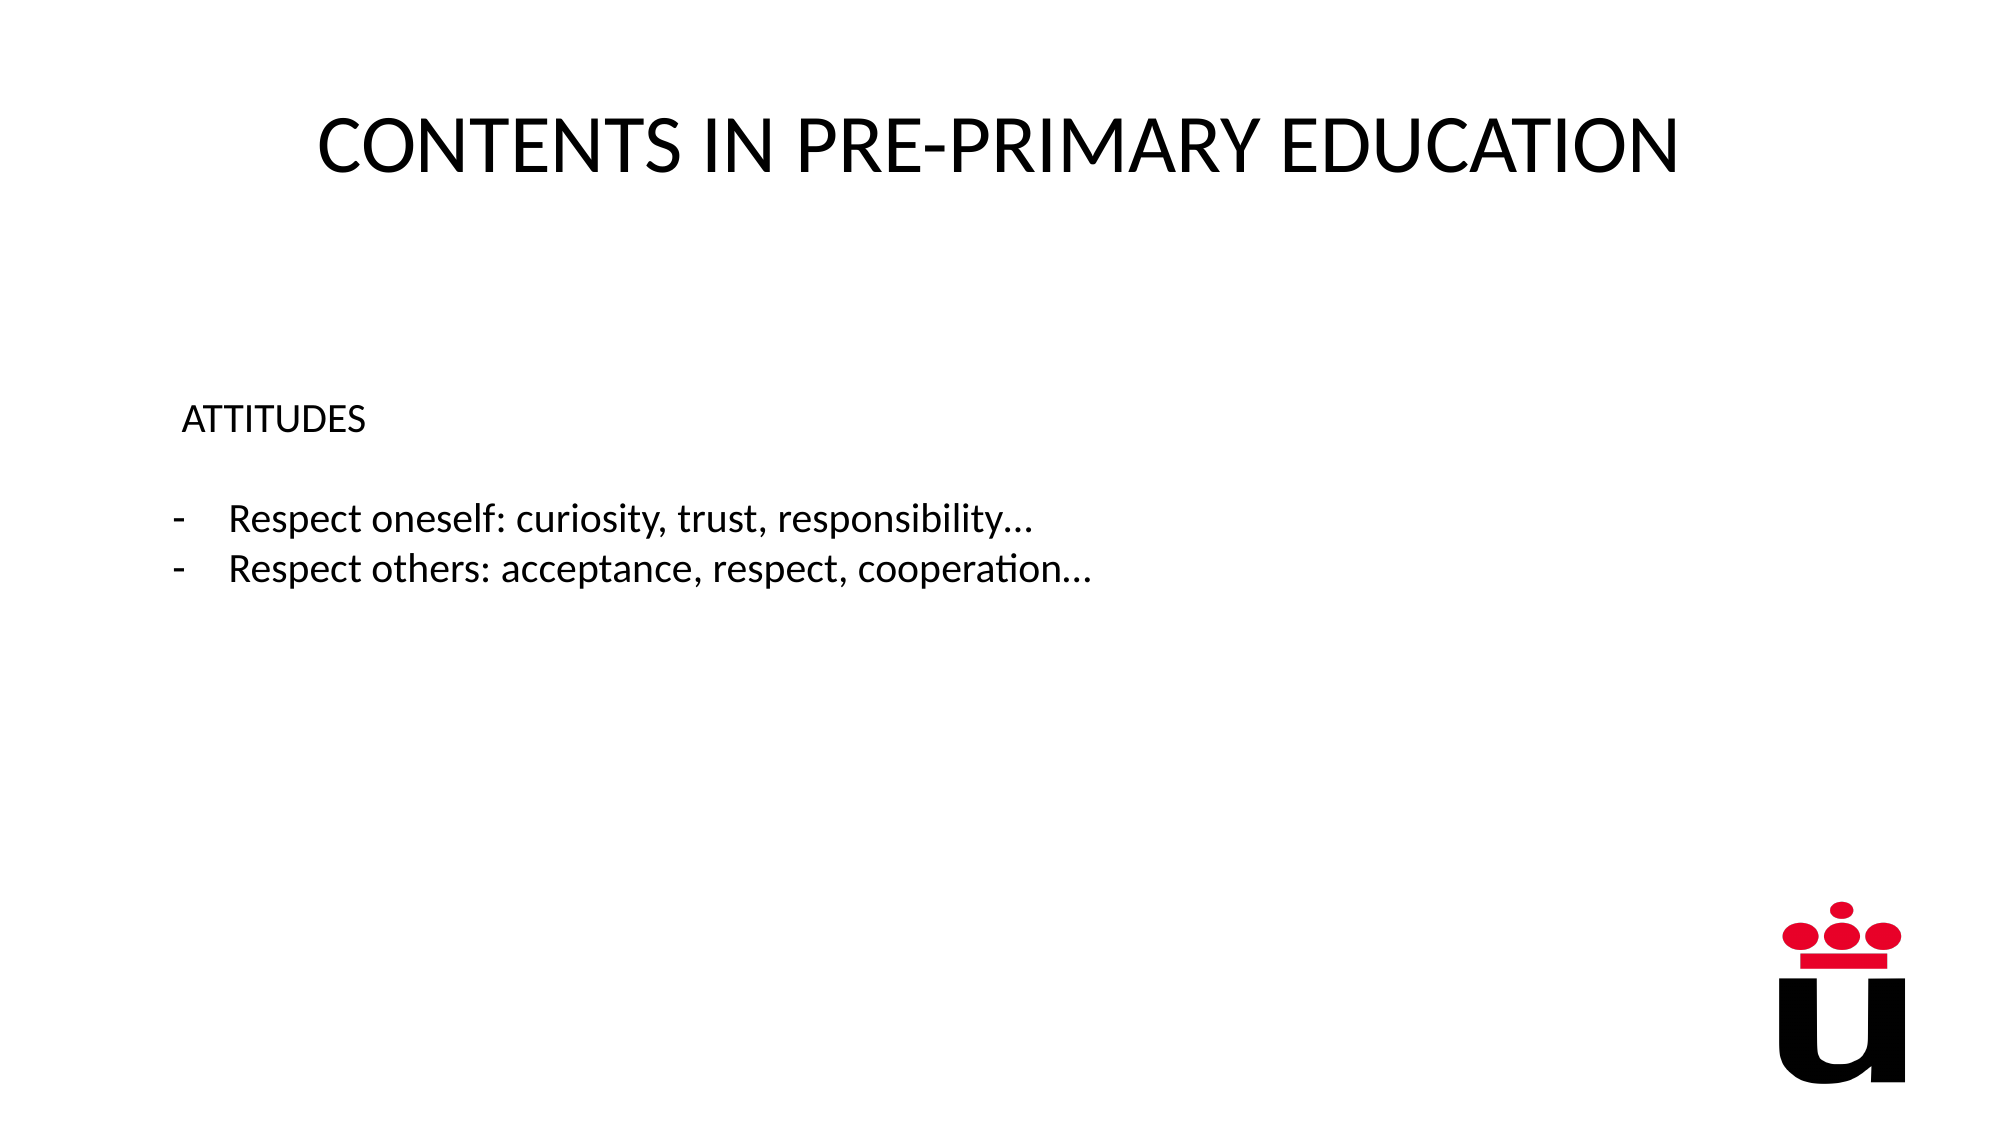

CONTENTS IN PRE-PRIMARY EDUCATION
 ATTITUDES
Respect oneself: curiosity, trust, responsibility…
Respect others: acceptance, respect, cooperation…